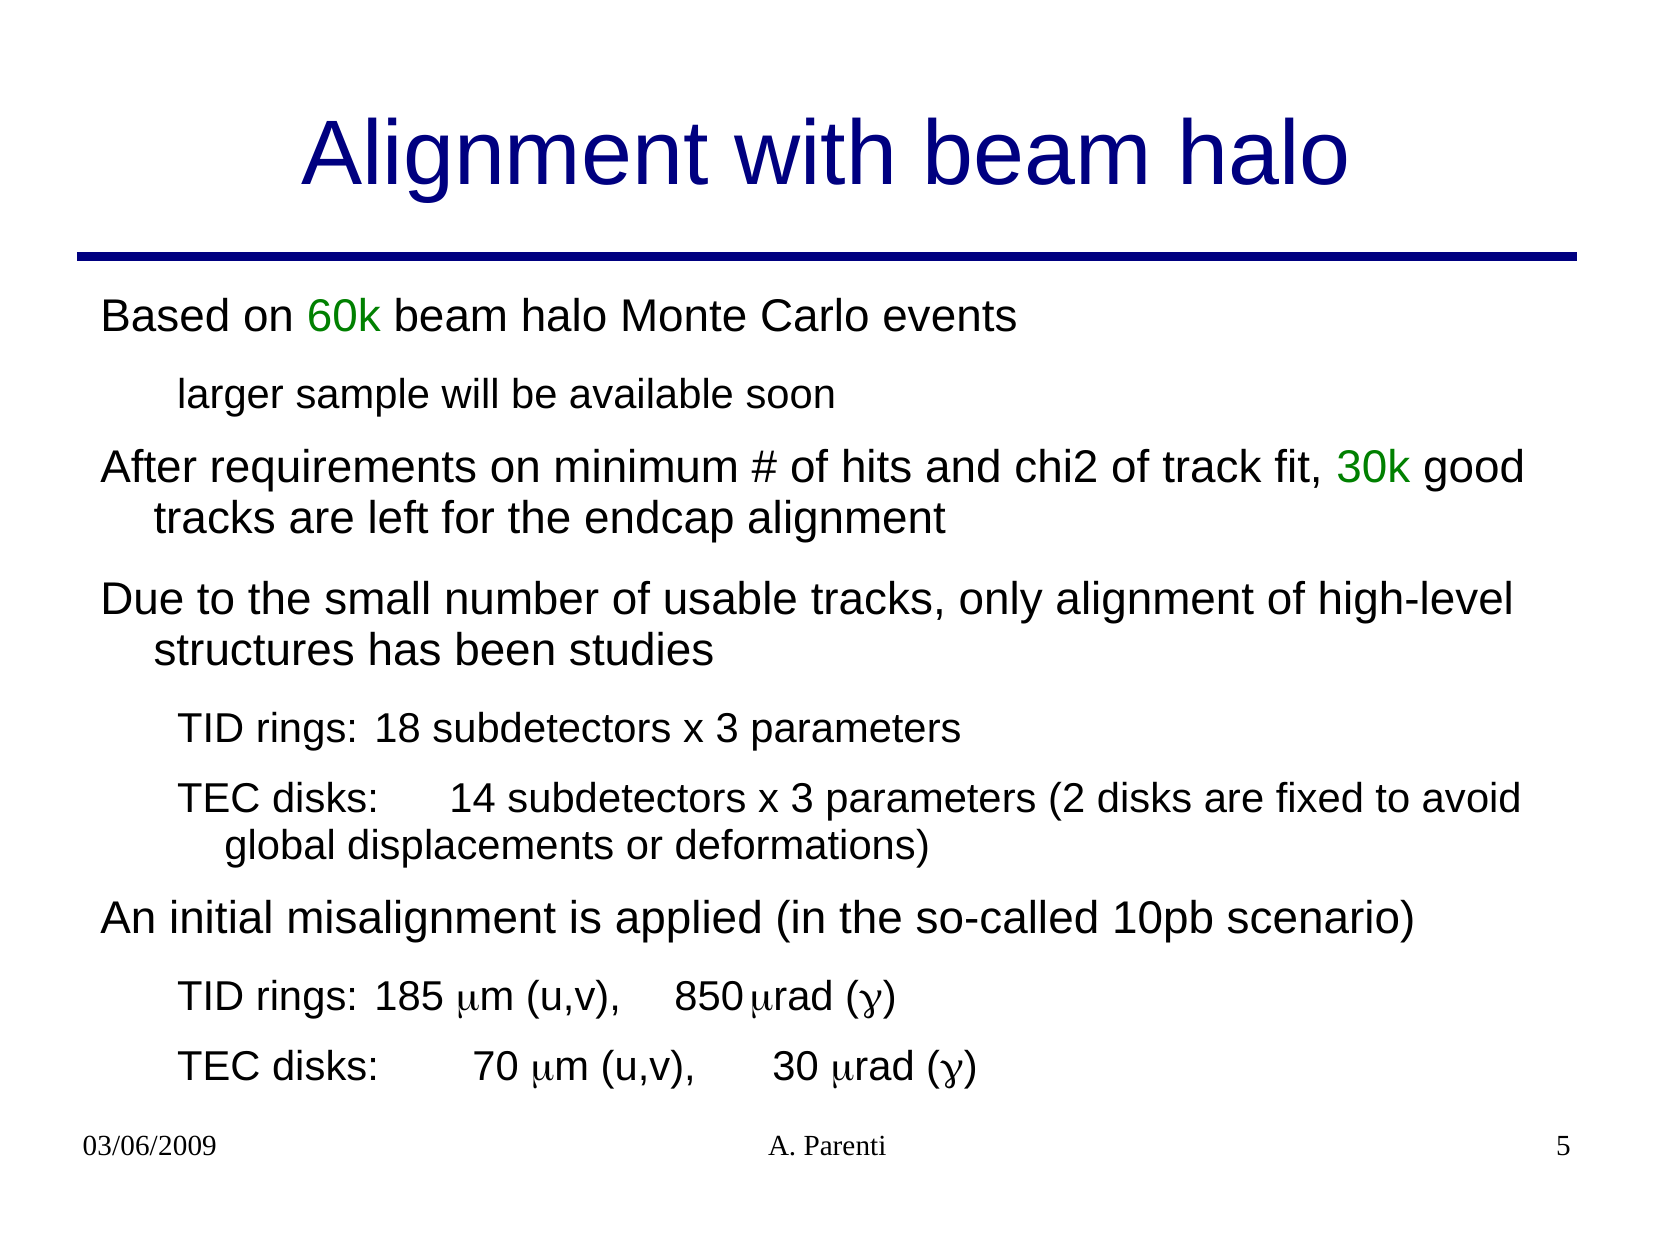

# Alignment with beam halo
Based on 60k beam halo Monte Carlo events
larger sample will be available soon
After requirements on minimum # of hits and chi2 of track fit, 30k good tracks are left for the endcap alignment
Due to the small number of usable tracks, only alignment of high-level structures has been studies
TID rings: 	18 subdetectors x 3 parameters
TEC disks:	14 subdetectors x 3 parameters (2 disks are fixed to avoid global displacements or deformations)
An initial misalignment is applied (in the so-called 10pb scenario)
TID rings: 	185 mm (u,v),	850	mrad (g)
TEC disks:	 70 mm (u,v),	 30 mrad (g)
5